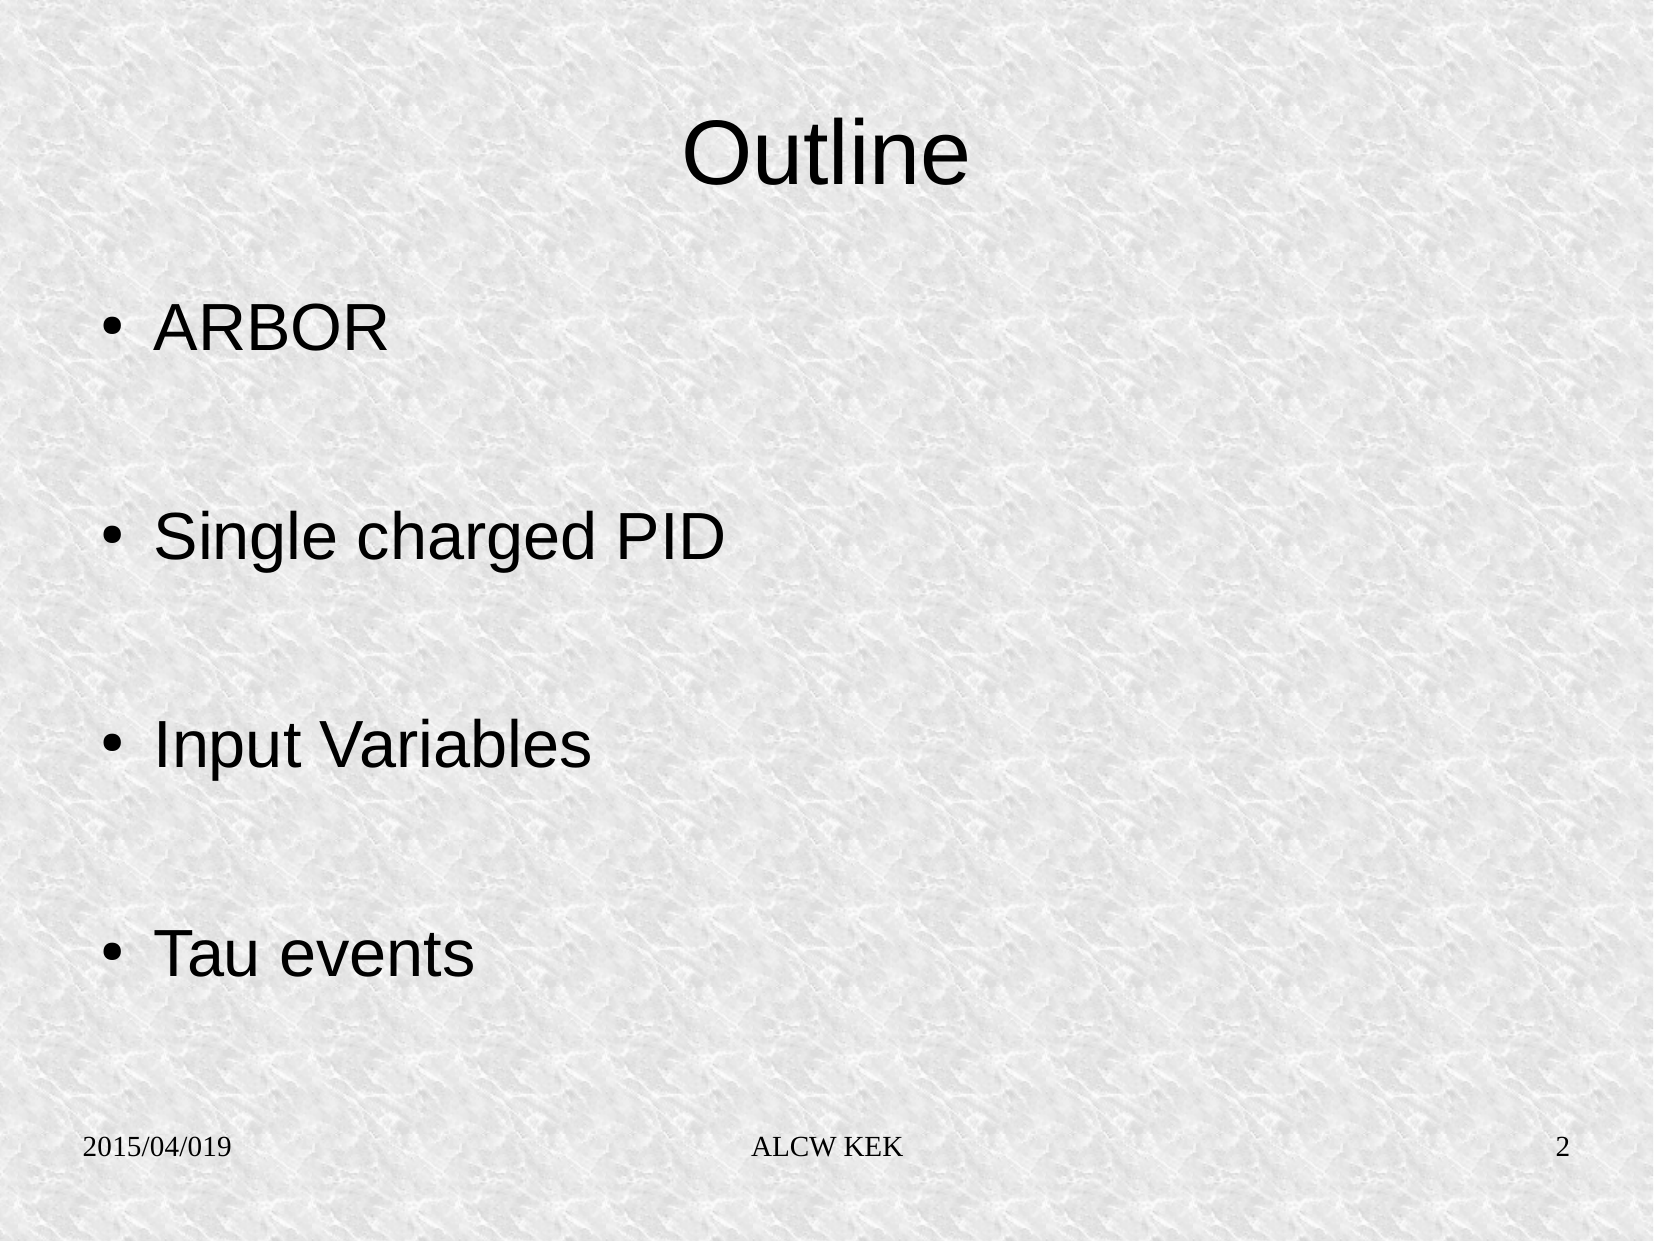

# Outline
ARBOR
Single charged PID
Input Variables
Tau events
2015/04/019
ALCW KEK
2